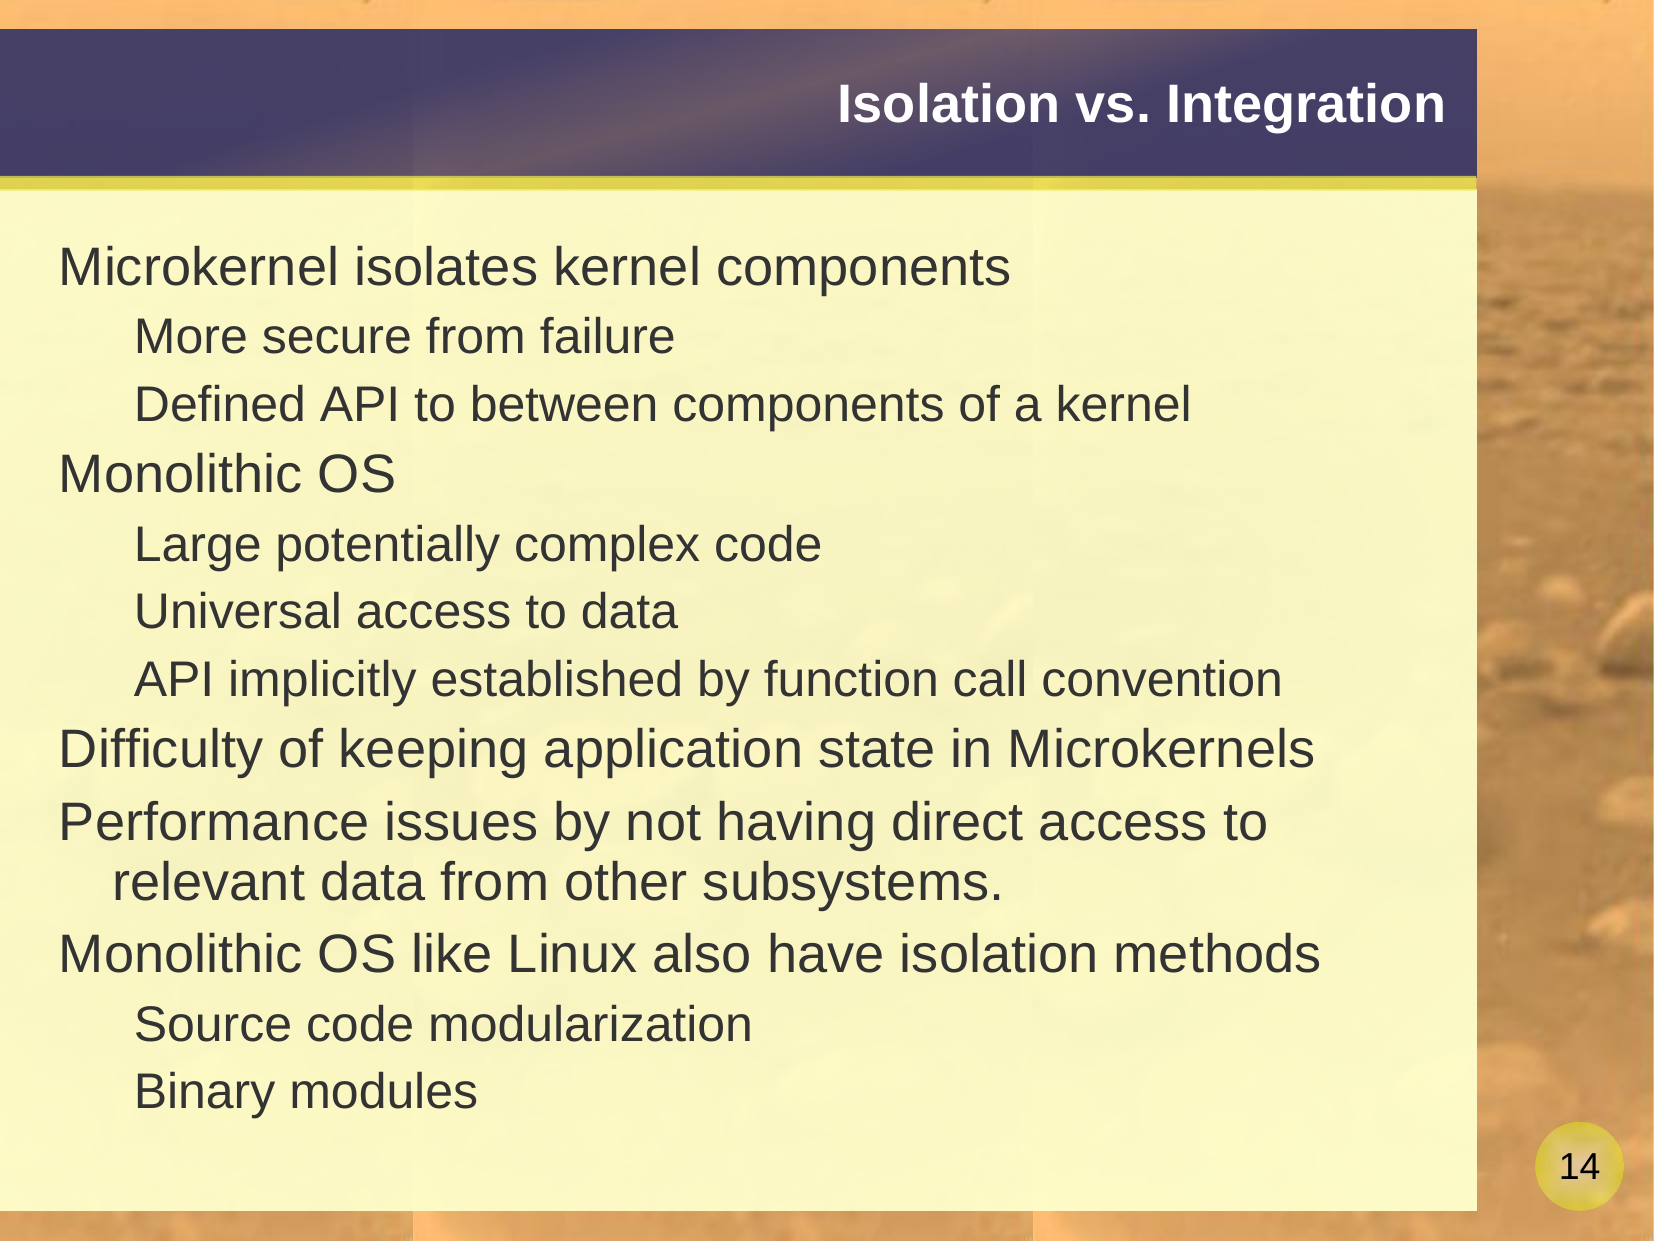

# Isolation vs. Integration
Microkernel isolates kernel components
More secure from failure
Defined API to between components of a kernel
Monolithic OS
Large potentially complex code
Universal access to data
API implicitly established by function call convention
Difficulty of keeping application state in Microkernels
Performance issues by not having direct access to relevant data from other subsystems.
Monolithic OS like Linux also have isolation methods
Source code modularization
Binary modules